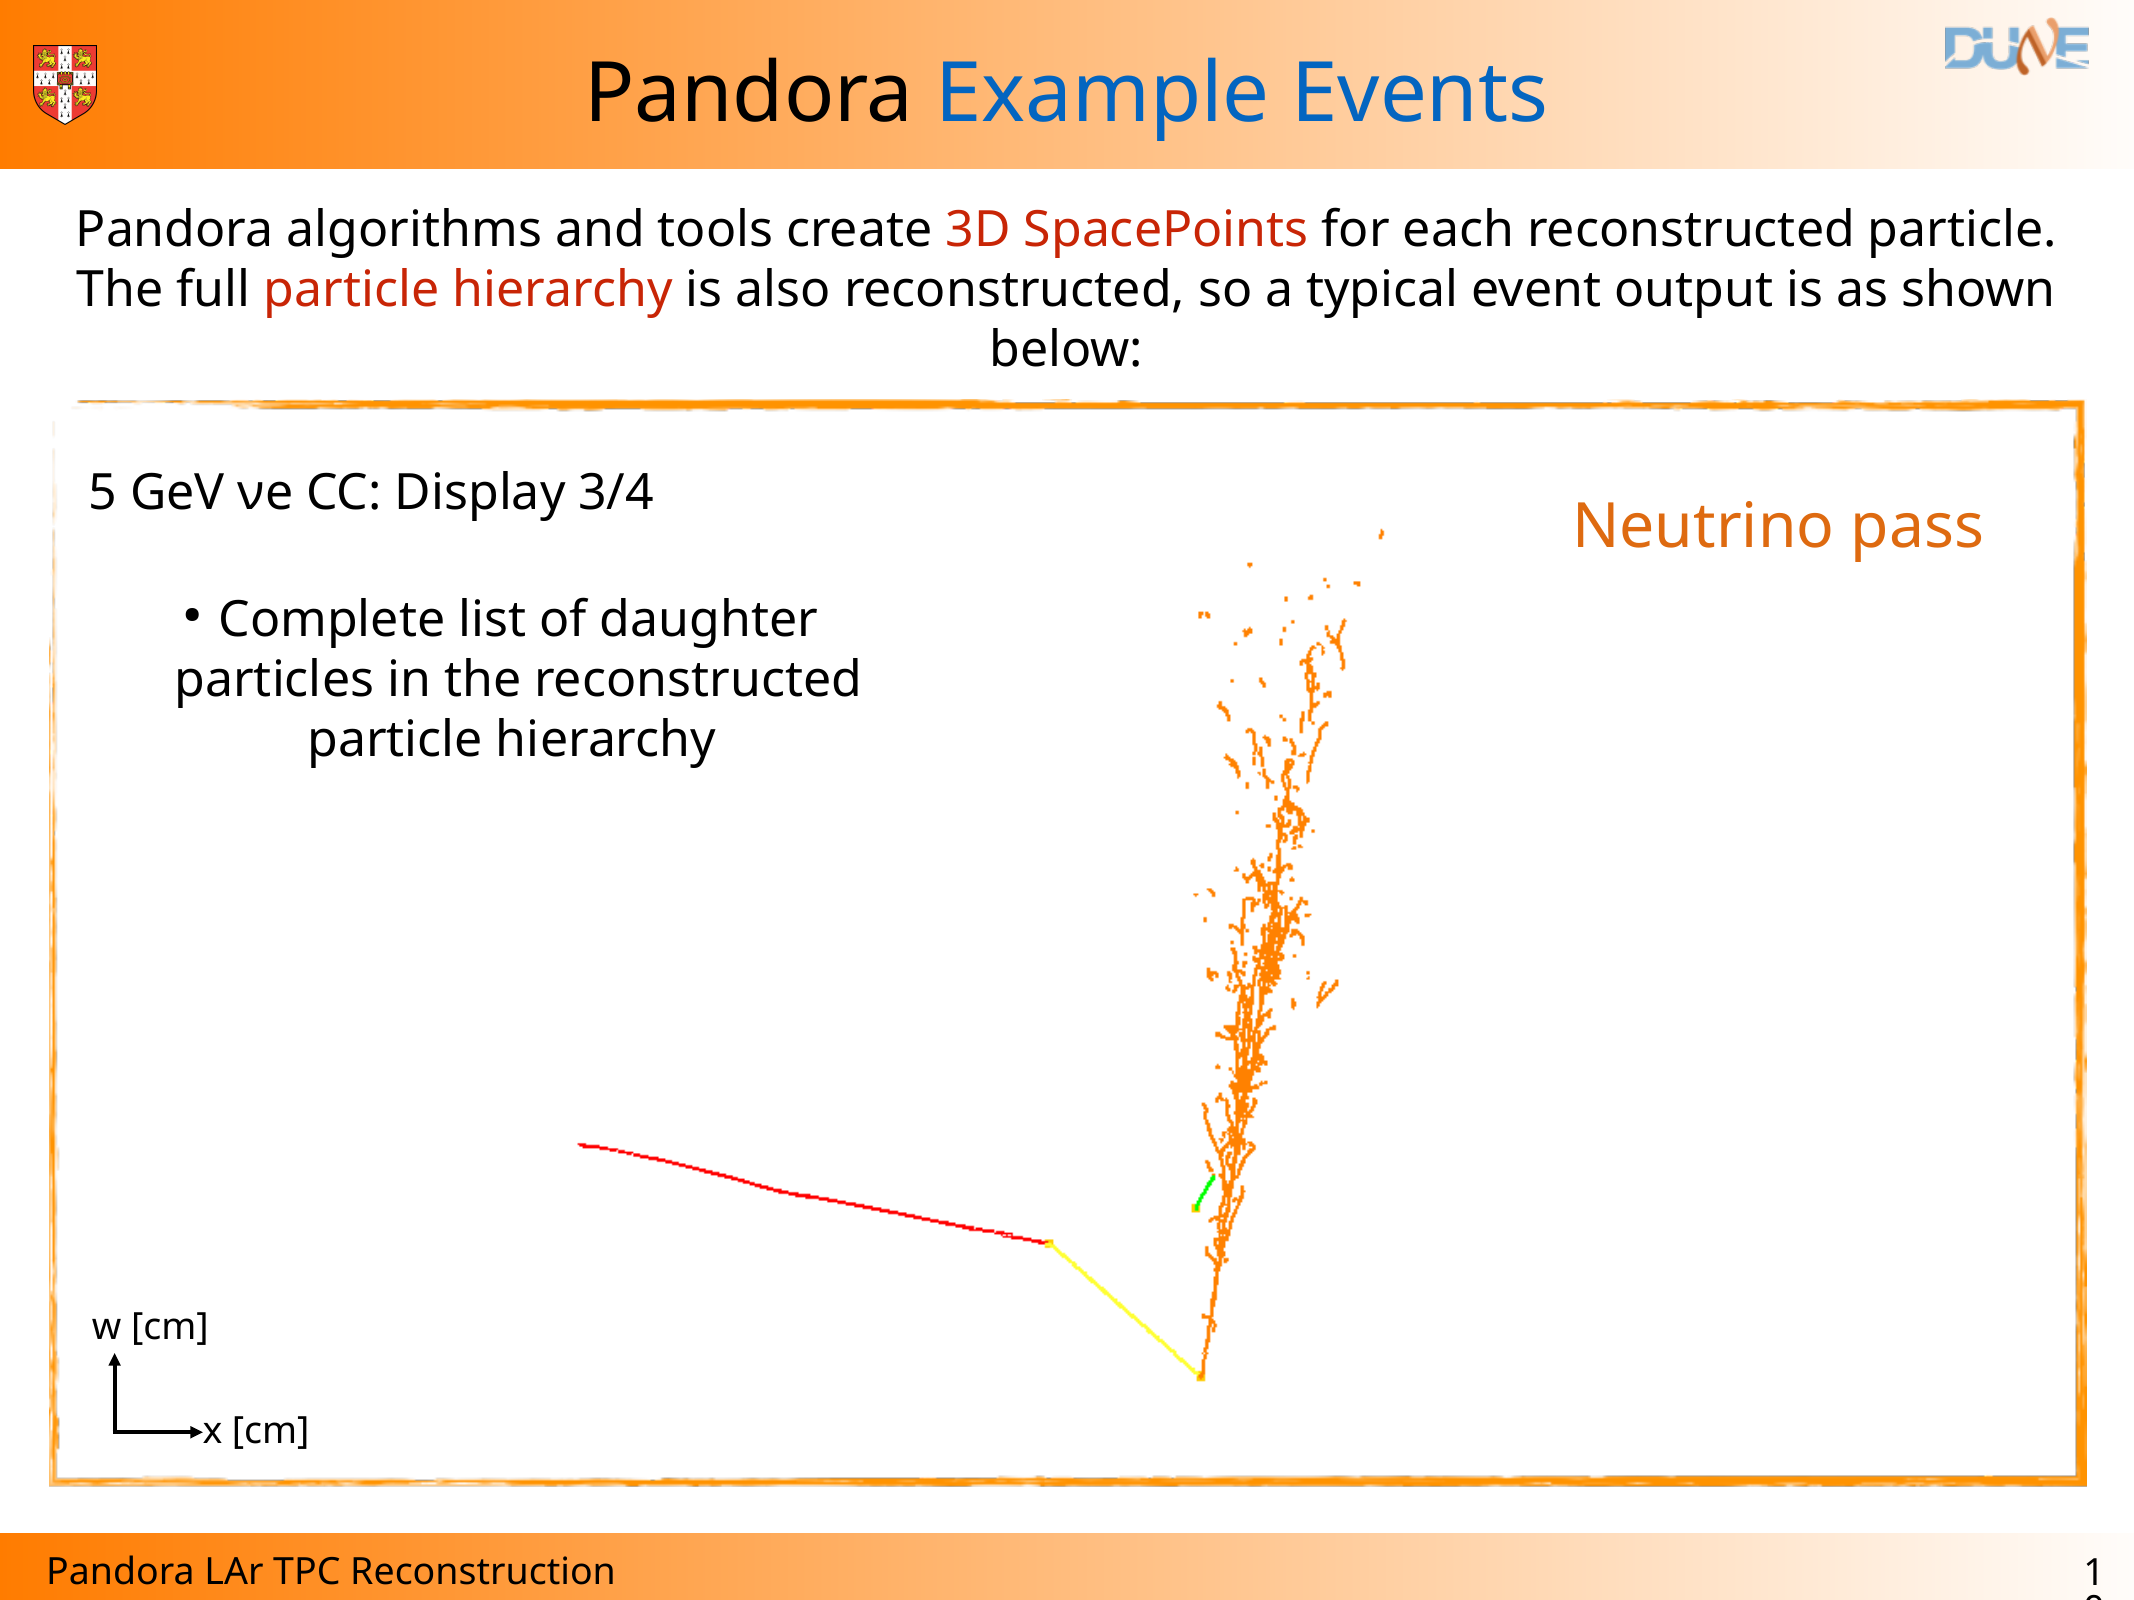

Pandora Example Events
Pandora algorithms and tools create 3D SpacePoints for each reconstructed particle. The full particle hierarchy is also reconstructed, so a typical event output is as shown below:
5 GeV νe CC: Display 3/4
Neutrino pass
Complete list of daughter particles in the reconstructed particle hierarchy
w [cm]
x [cm]